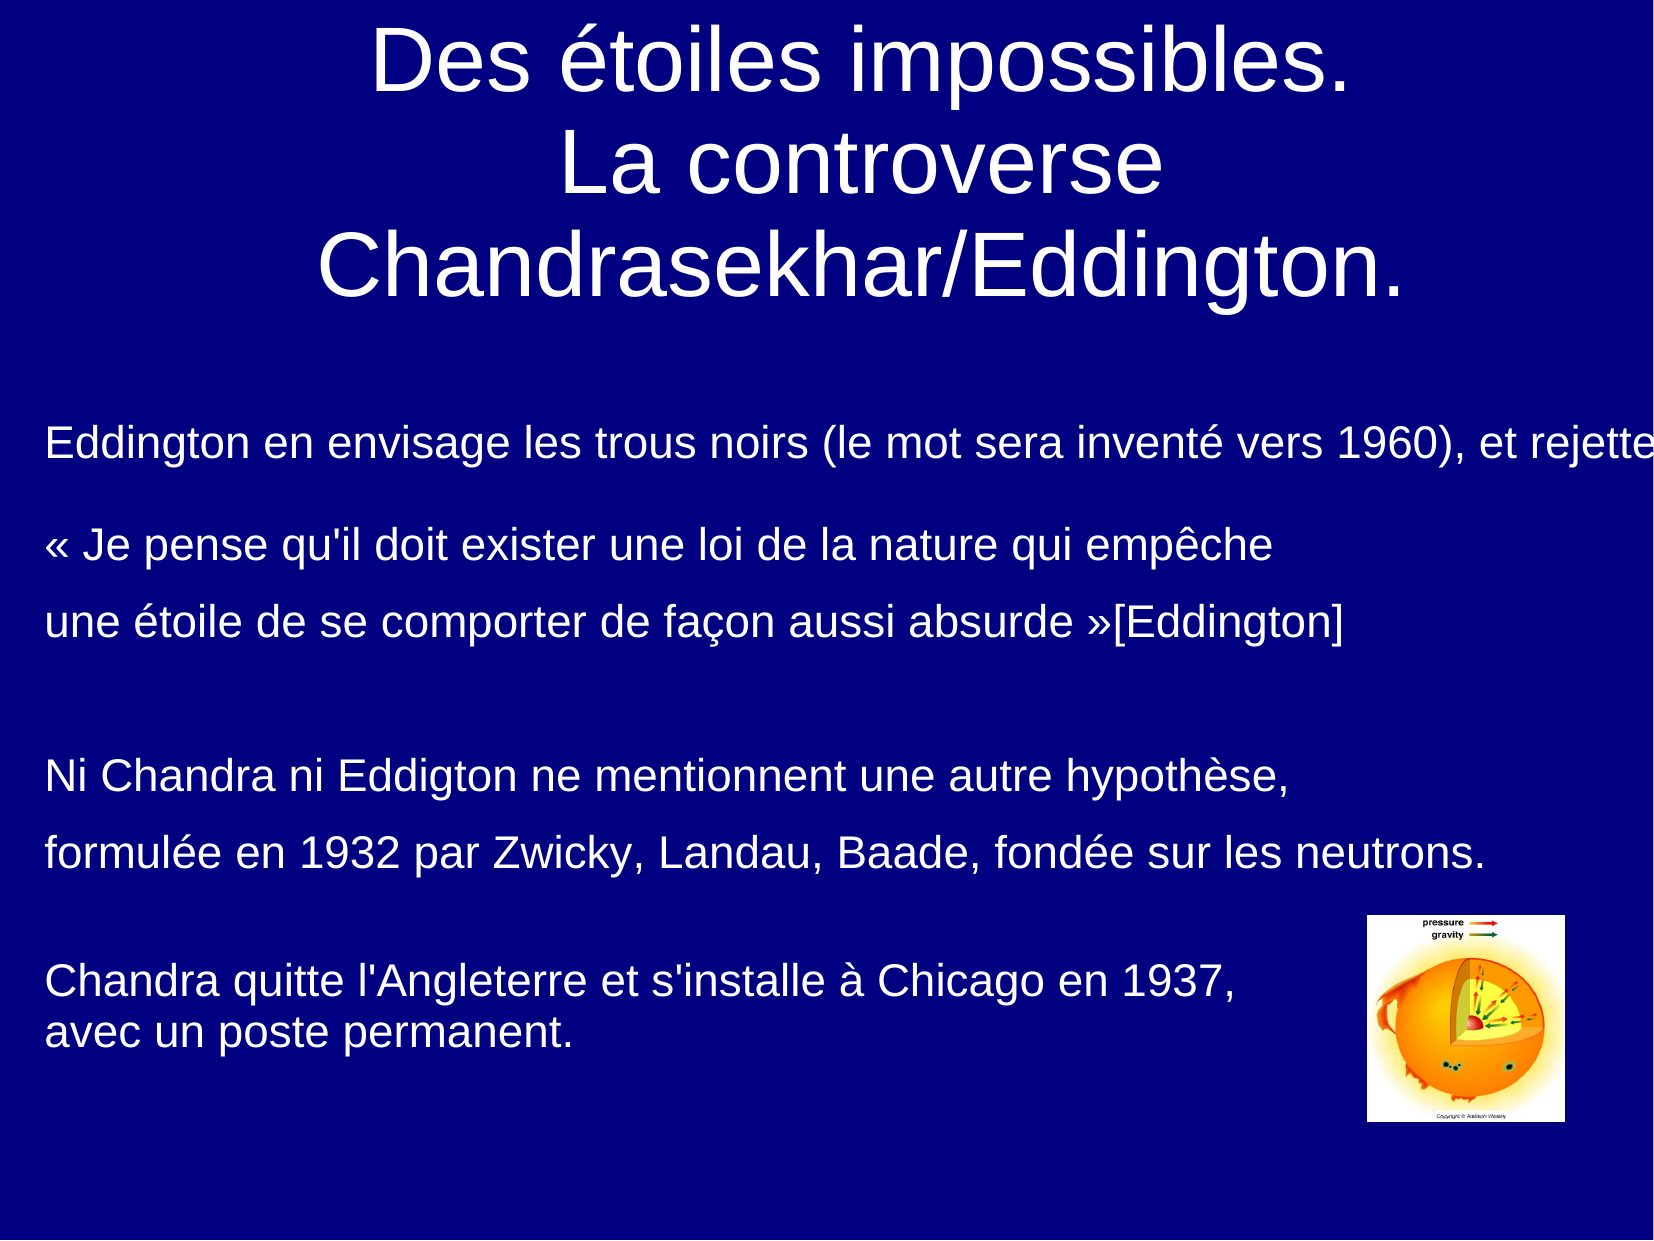

# Des étoiles impossibles. La controverse Chandrasekhar/Eddington.
Eddington en envisage les trous noirs (le mot sera inventé vers 1960), et rejette.
« Je pense qu'il doit exister une loi de la nature qui empêche
une étoile de se comporter de façon aussi absurde »[Eddington]
Ni Chandra ni Eddigton ne mentionnent une autre hypothèse,
formulée en 1932 par Zwicky, Landau, Baade, fondée sur les neutrons.
Chandra quitte l'Angleterre et s'installe à Chicago en 1937,
avec un poste permanent.